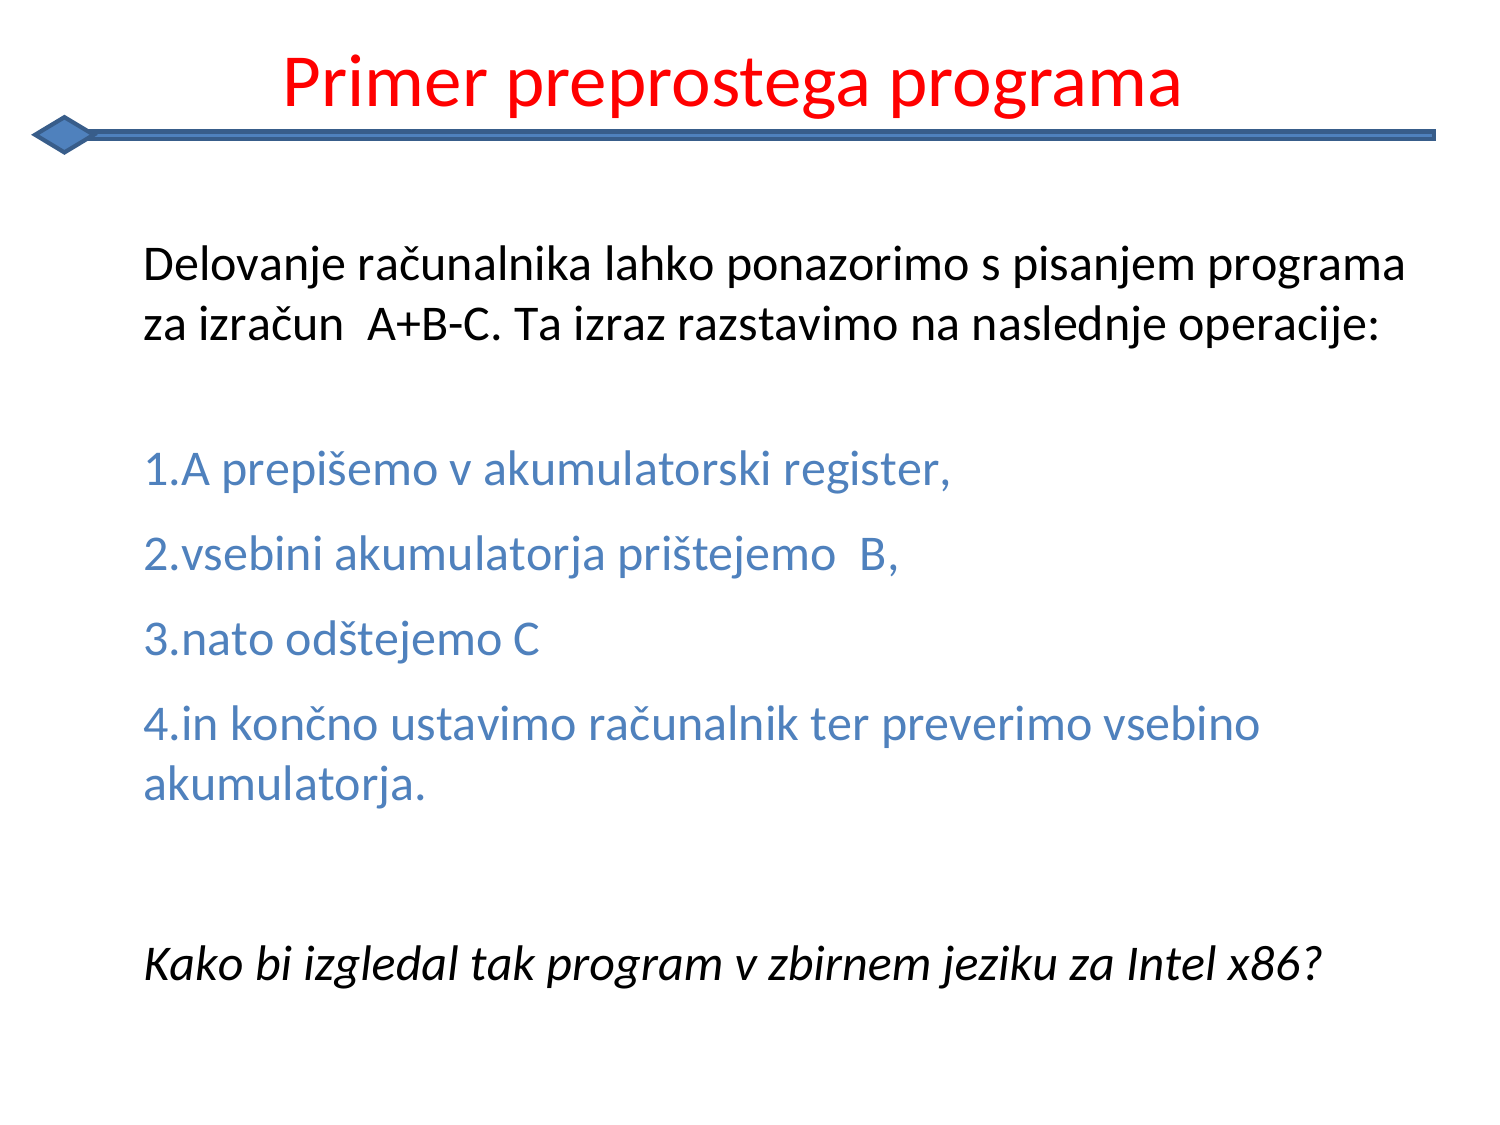

# Primer preprostega programa
Delovanje računalnika lahko ponazorimo s pisanjem programa za izračun  A+B-C. Ta izraz razstavimo na naslednje operacije:
A prepišemo v akumulatorski register,
vsebini akumulatorja prištejemo  B,
nato odštejemo C
in končno ustavimo računalnik ter preverimo vsebino akumulatorja.
Kako bi izgledal tak program v zbirnem jeziku za Intel x86?